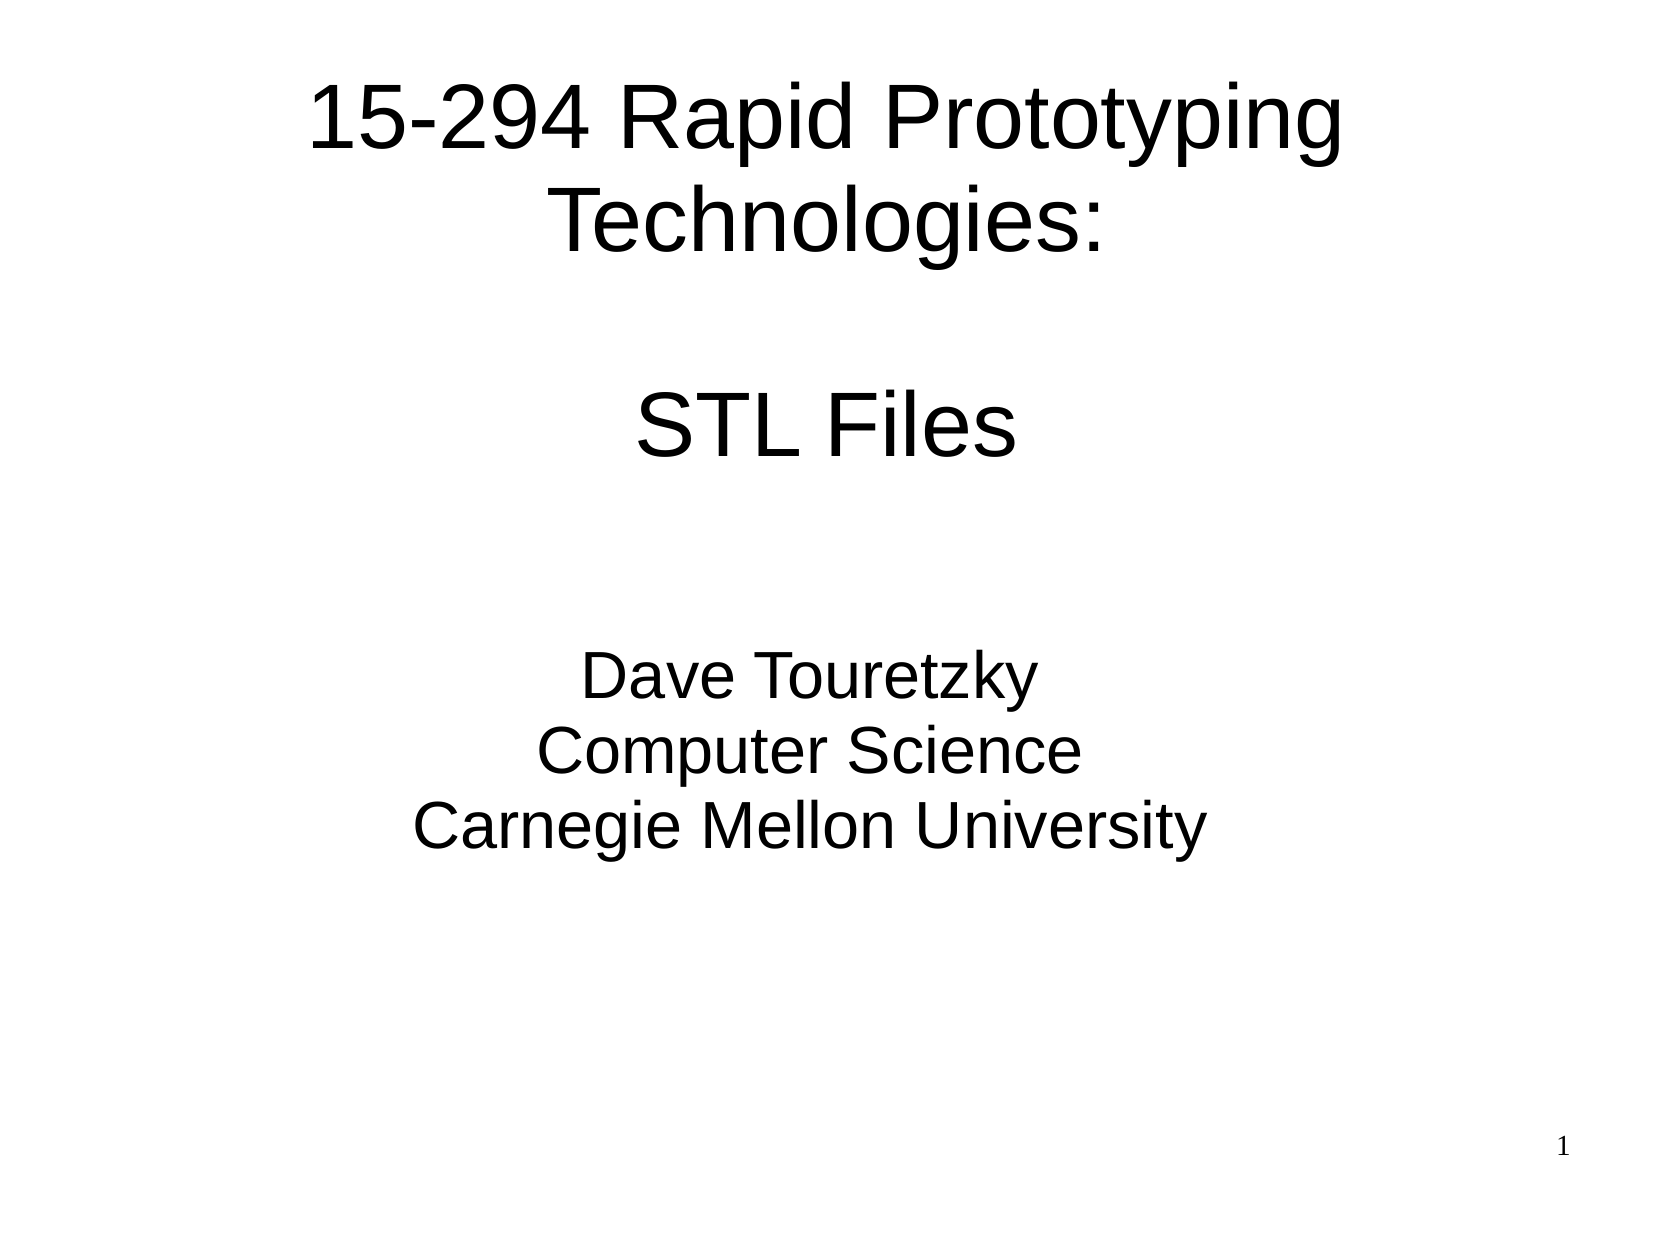

# 15-294 Rapid Prototyping Technologies: STL Files
Dave Touretzky
Computer Science
Carnegie Mellon University
1